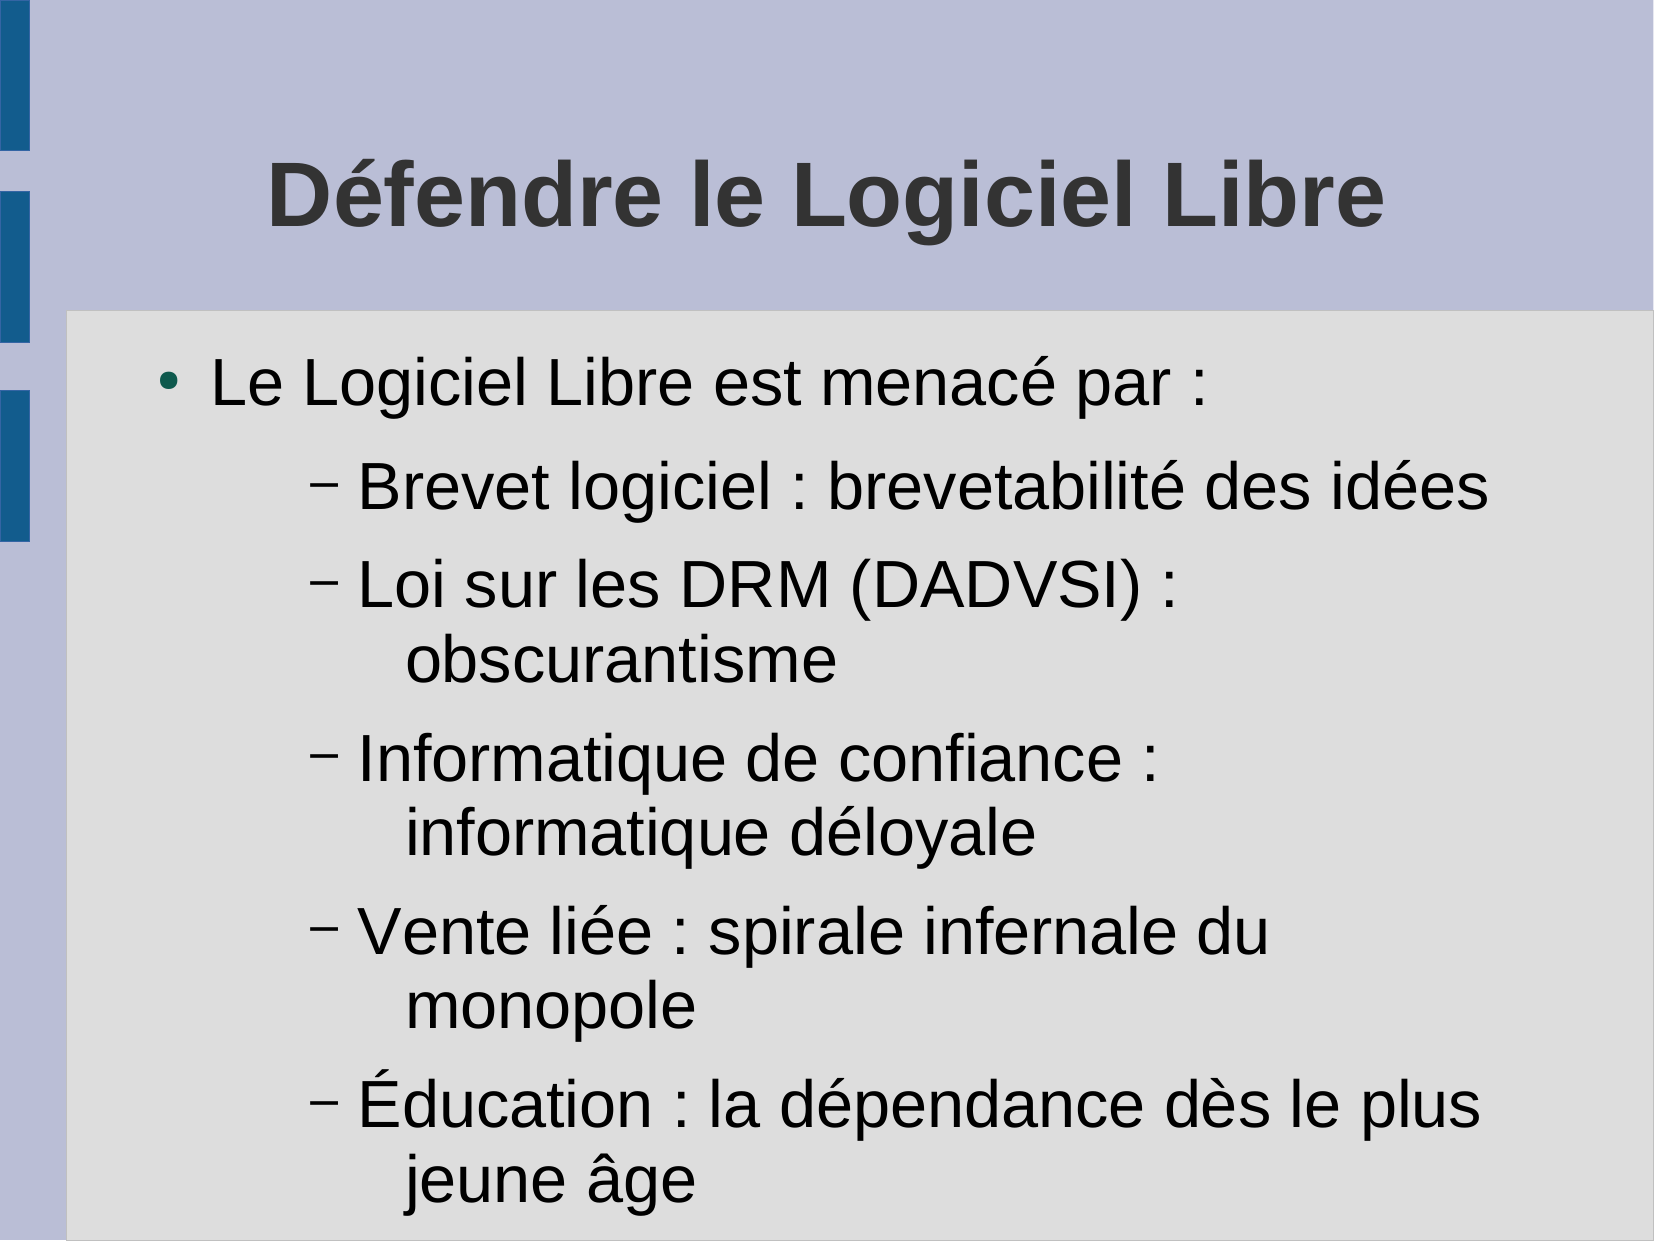

# Défendre le Logiciel Libre
Le Logiciel Libre est menacé par :
Brevet logiciel : brevetabilité des idées
Loi sur les DRM (DADVSI) : obscurantisme
Informatique de confiance : informatique déloyale
Vente liée : spirale infernale du monopole
Éducation : la dépendance dès le plus jeune âge